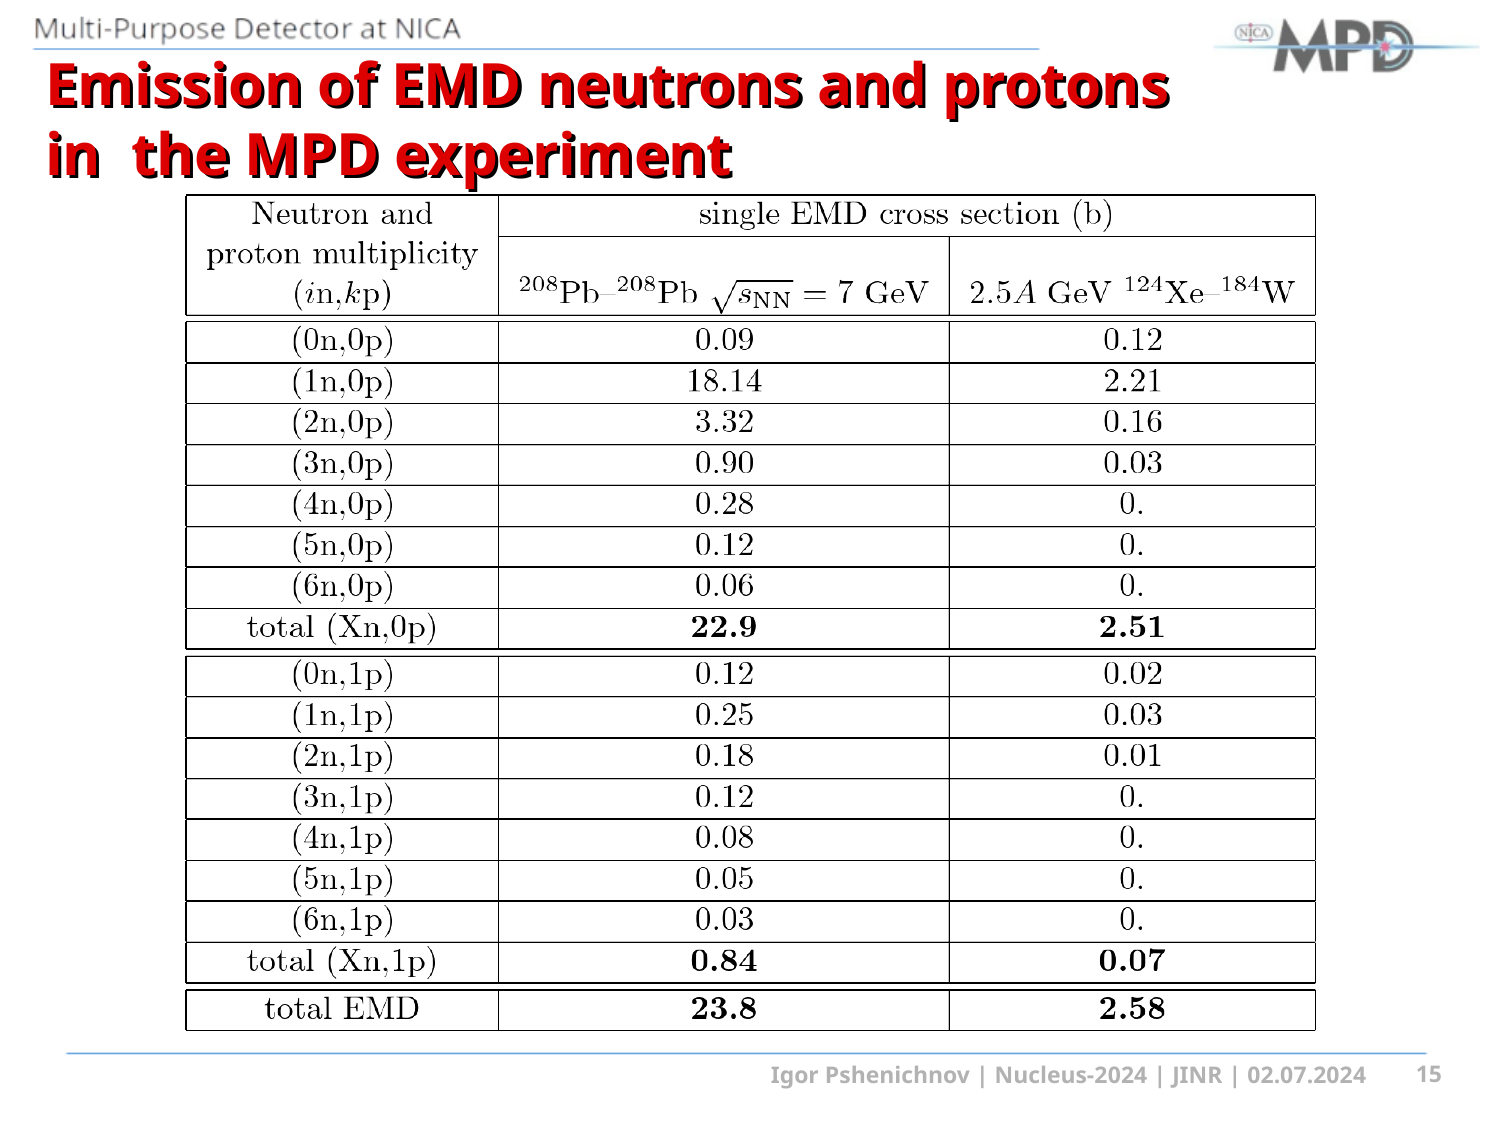

# Emission of EMD neutrons and protons in the MPD experiment
 Igor Pshenichnov | Nucleus-2024 | JINR | 02.07.2024